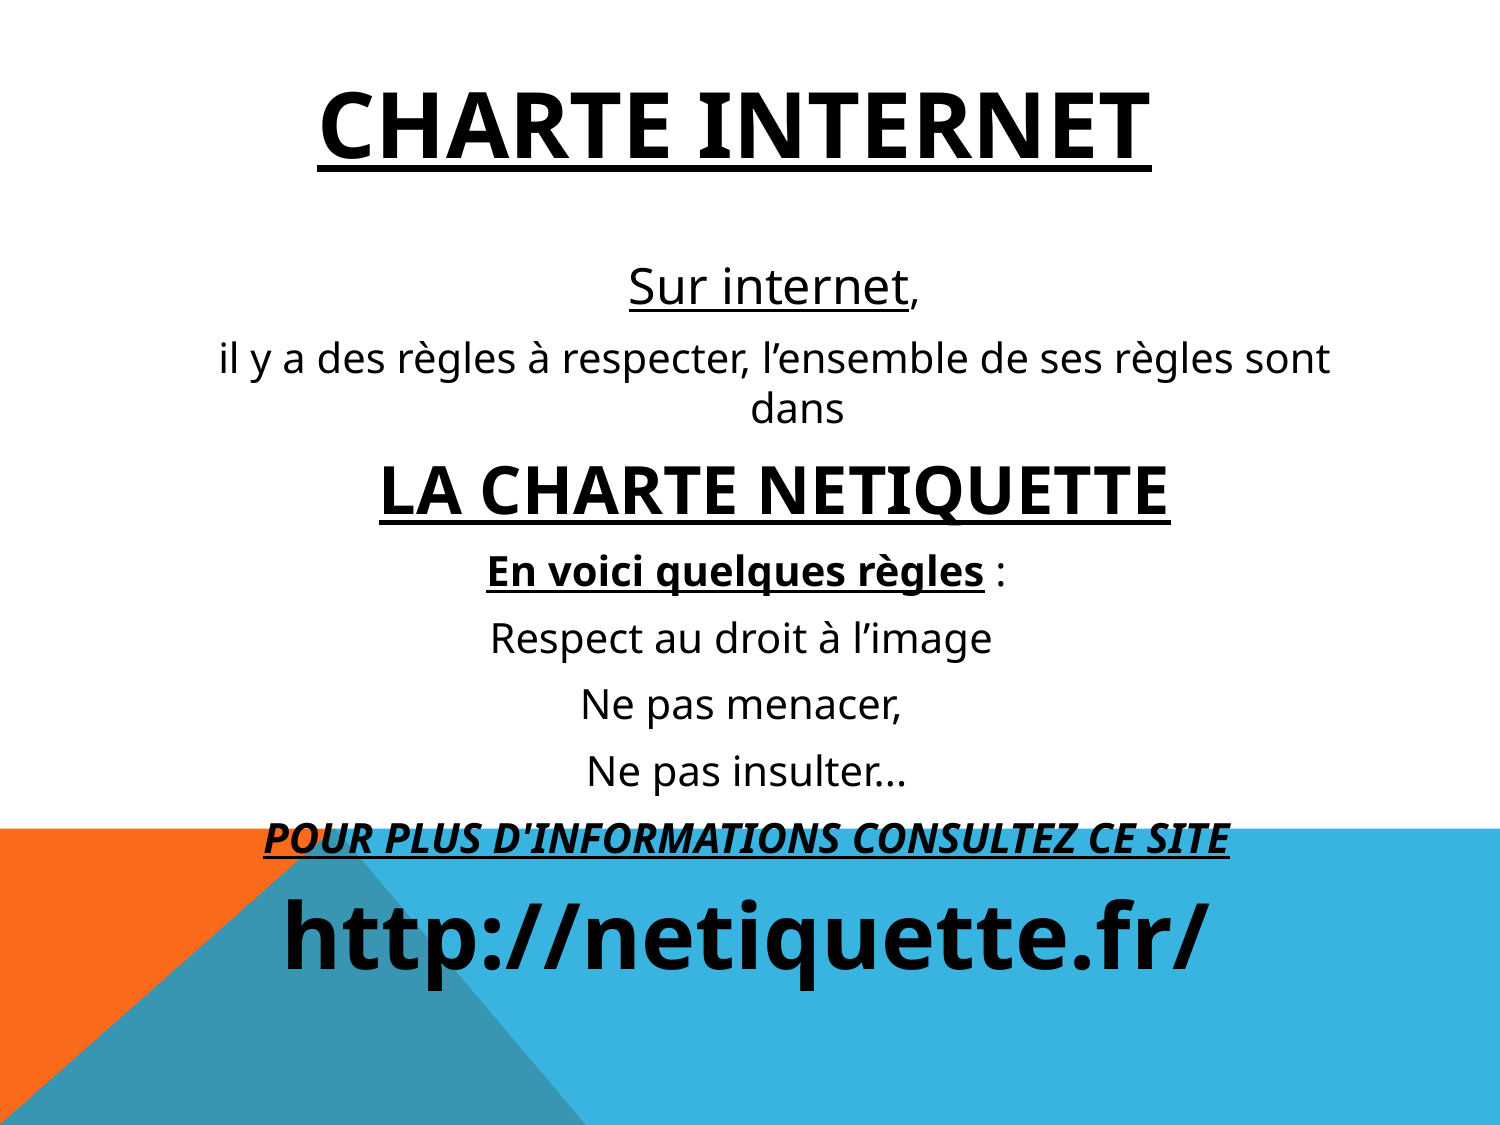

# CHARTE INTERNET
Sur internet,
il y a des règles à respecter, l’ensemble de ses règles sont dans
LA CHARTE NETIQUETTE
En voici quelques règles :
Respect au droit à l’image
Ne pas menacer,
Ne pas insulter...
POUR PLUS D'INFORMATIONS CONSULTEZ CE SITE
http://netiquette.fr/